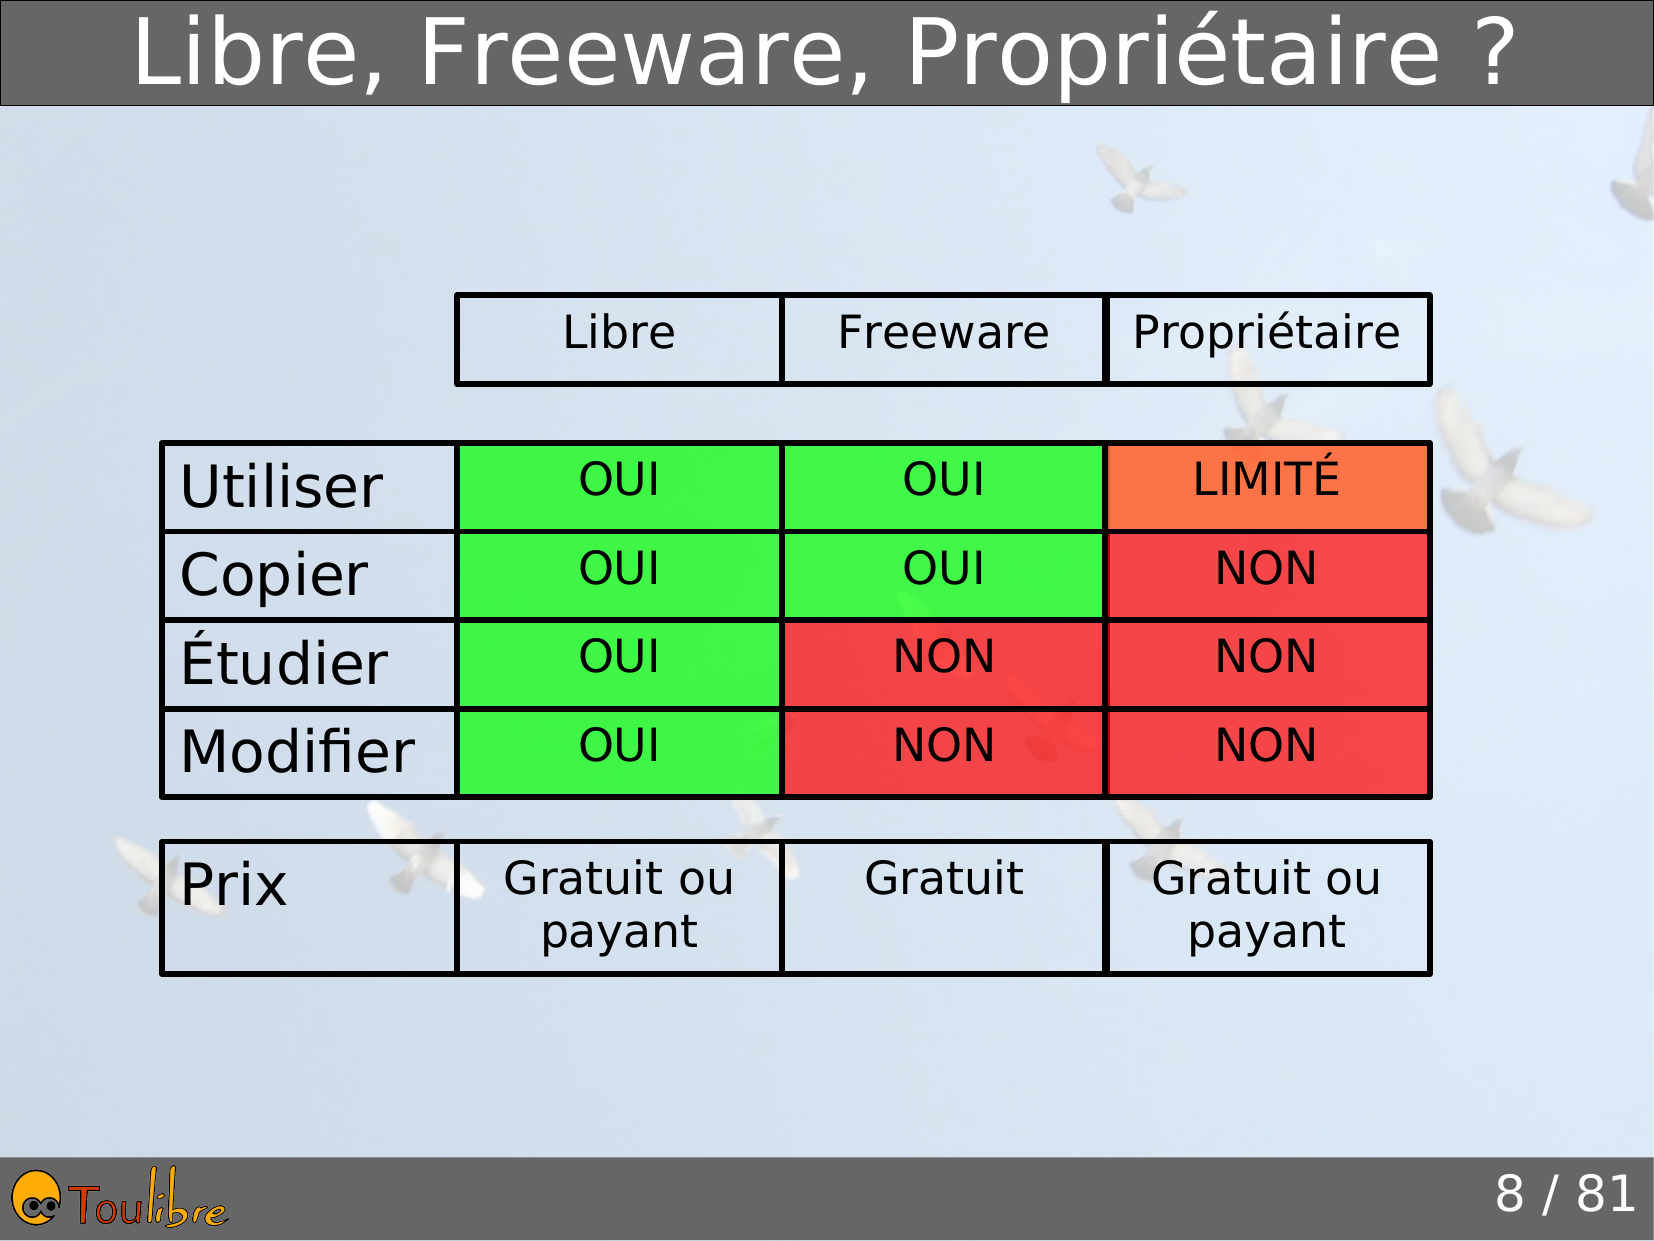

# Libre, Freeware, Propriétaire ?
Libre
Freeware
Propriétaire
Utiliser
OUI
OUI
LIMITÉ
Copier
OUI
OUI
NON
Étudier
OUI
NON
NON
Modifier
OUI
NON
NON
Prix
Gratuit ou payant
Gratuit
Gratuit ou payant